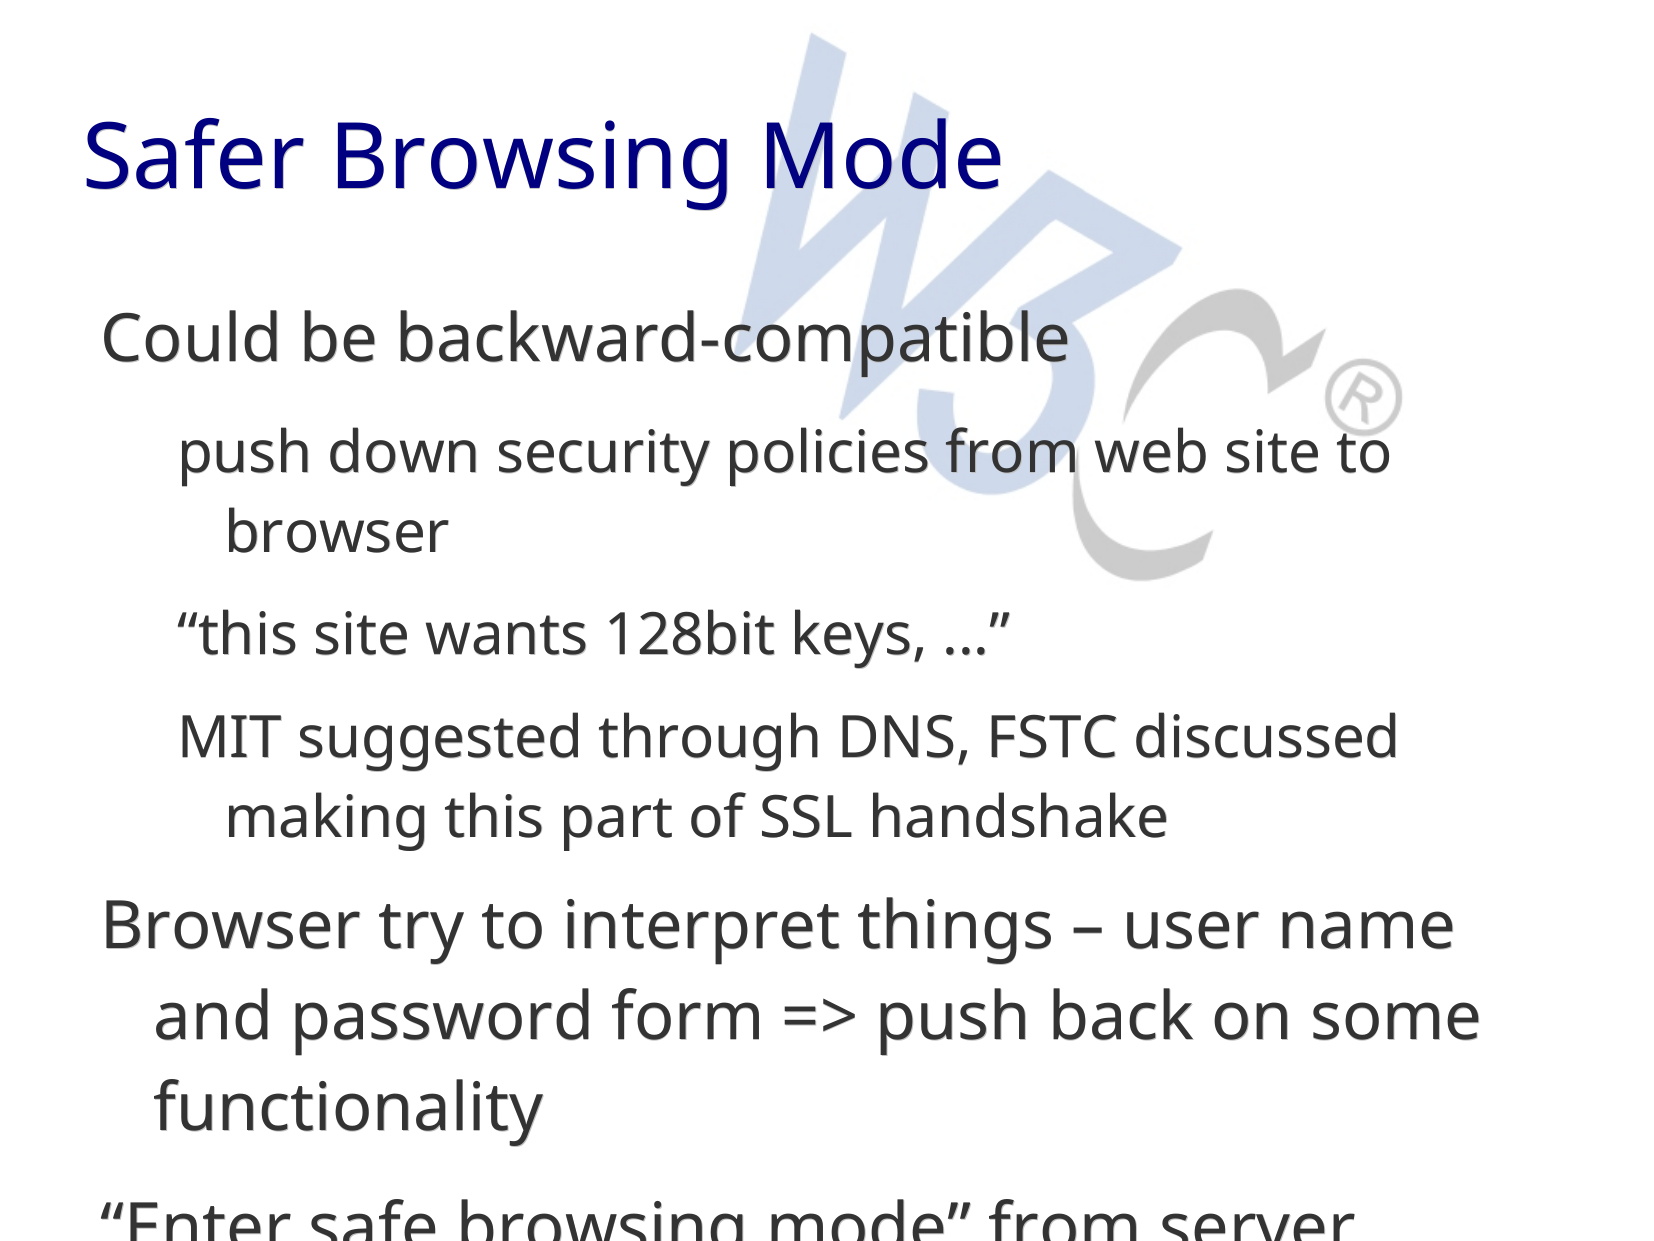

# Safer Browsing Mode
Could be backward-compatible
push down security policies from web site to browser
“this site wants 128bit keys, ...”
MIT suggested through DNS, FSTC discussed making this part of SSL handshake
Browser try to interpret things – user name and password form => push back on some functionality
“Enter safe browsing mode” from server makes things easily spoofed?